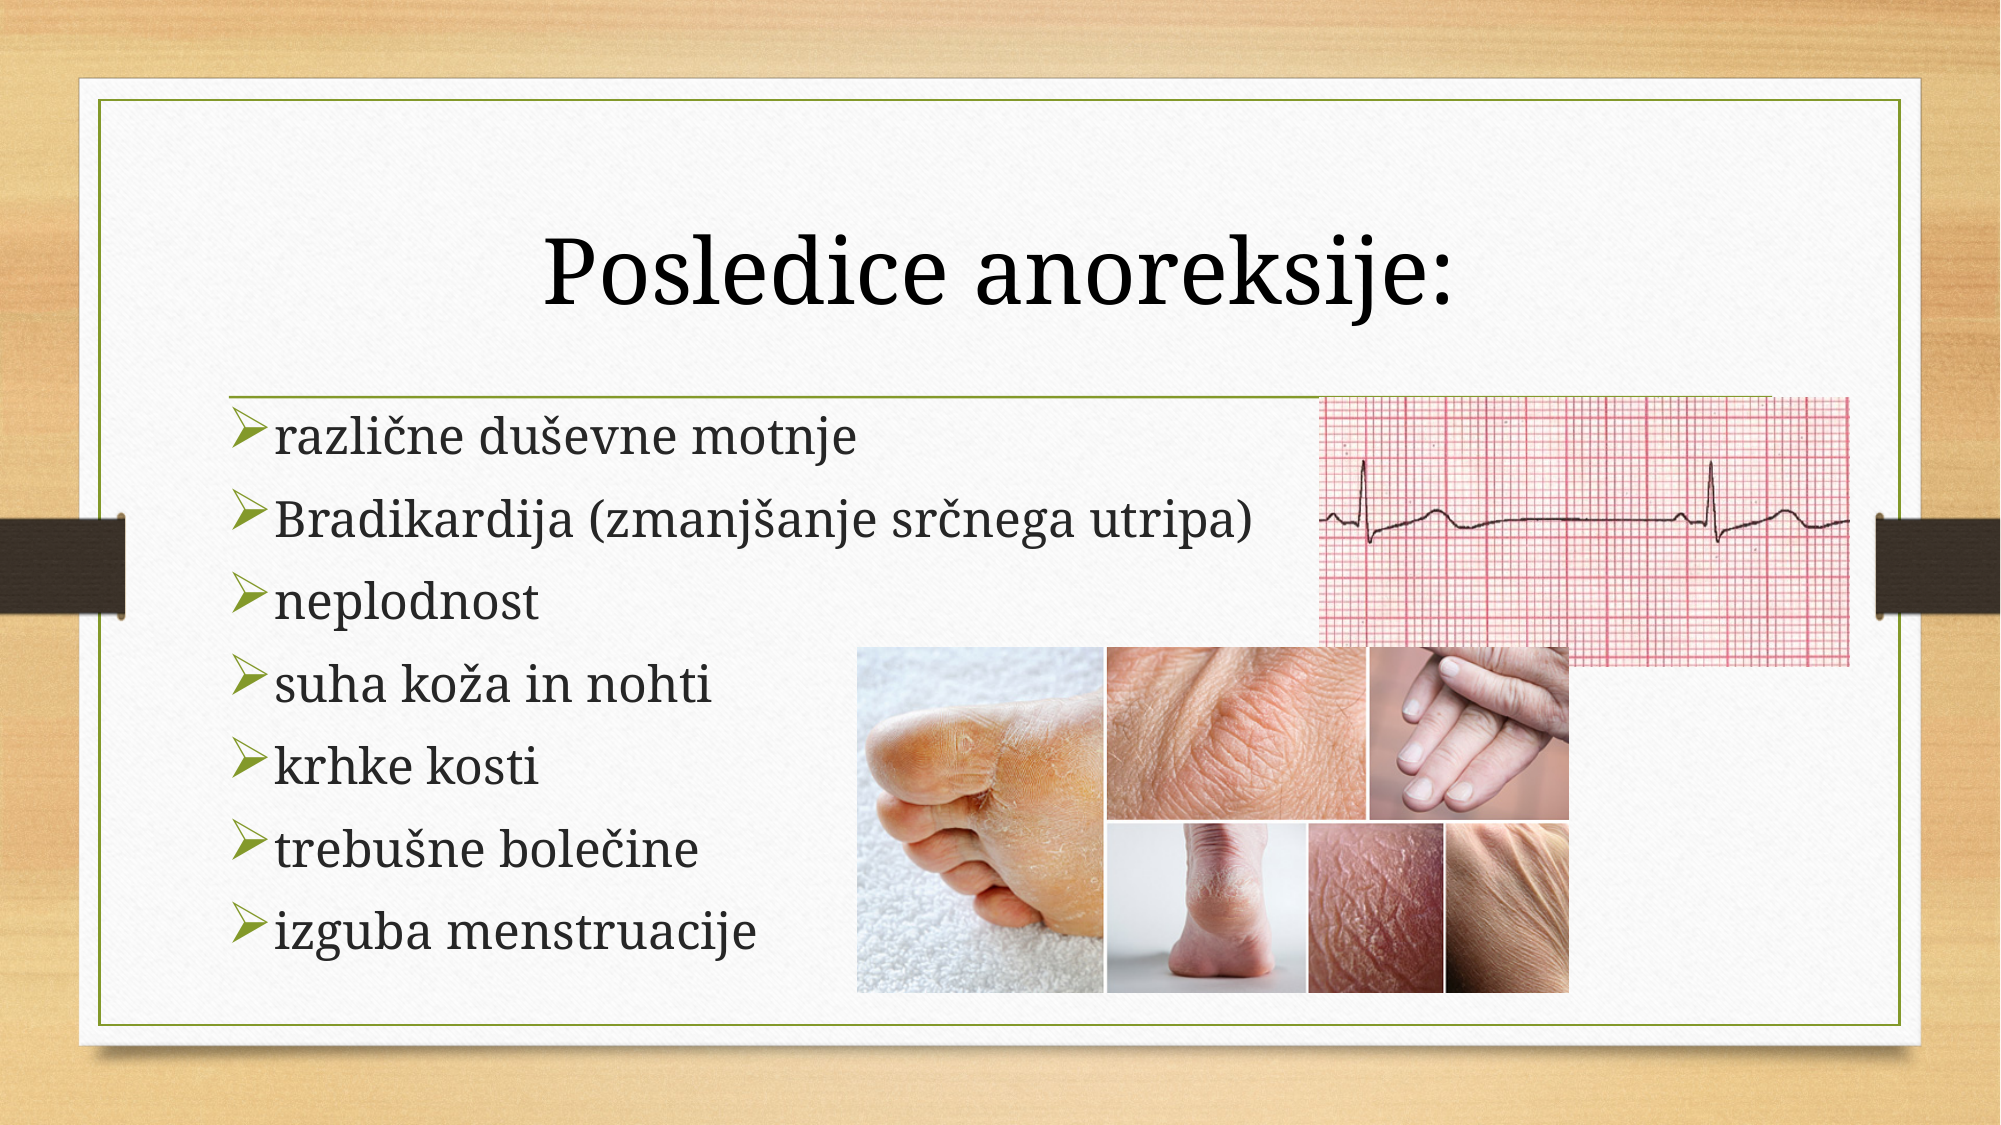

# Posledice anoreksije:
različne duševne motnje
Bradikardija (zmanjšanje srčnega utripa)
neplodnost
suha koža in nohti
krhke kosti
trebušne bolečine
izguba menstruacije